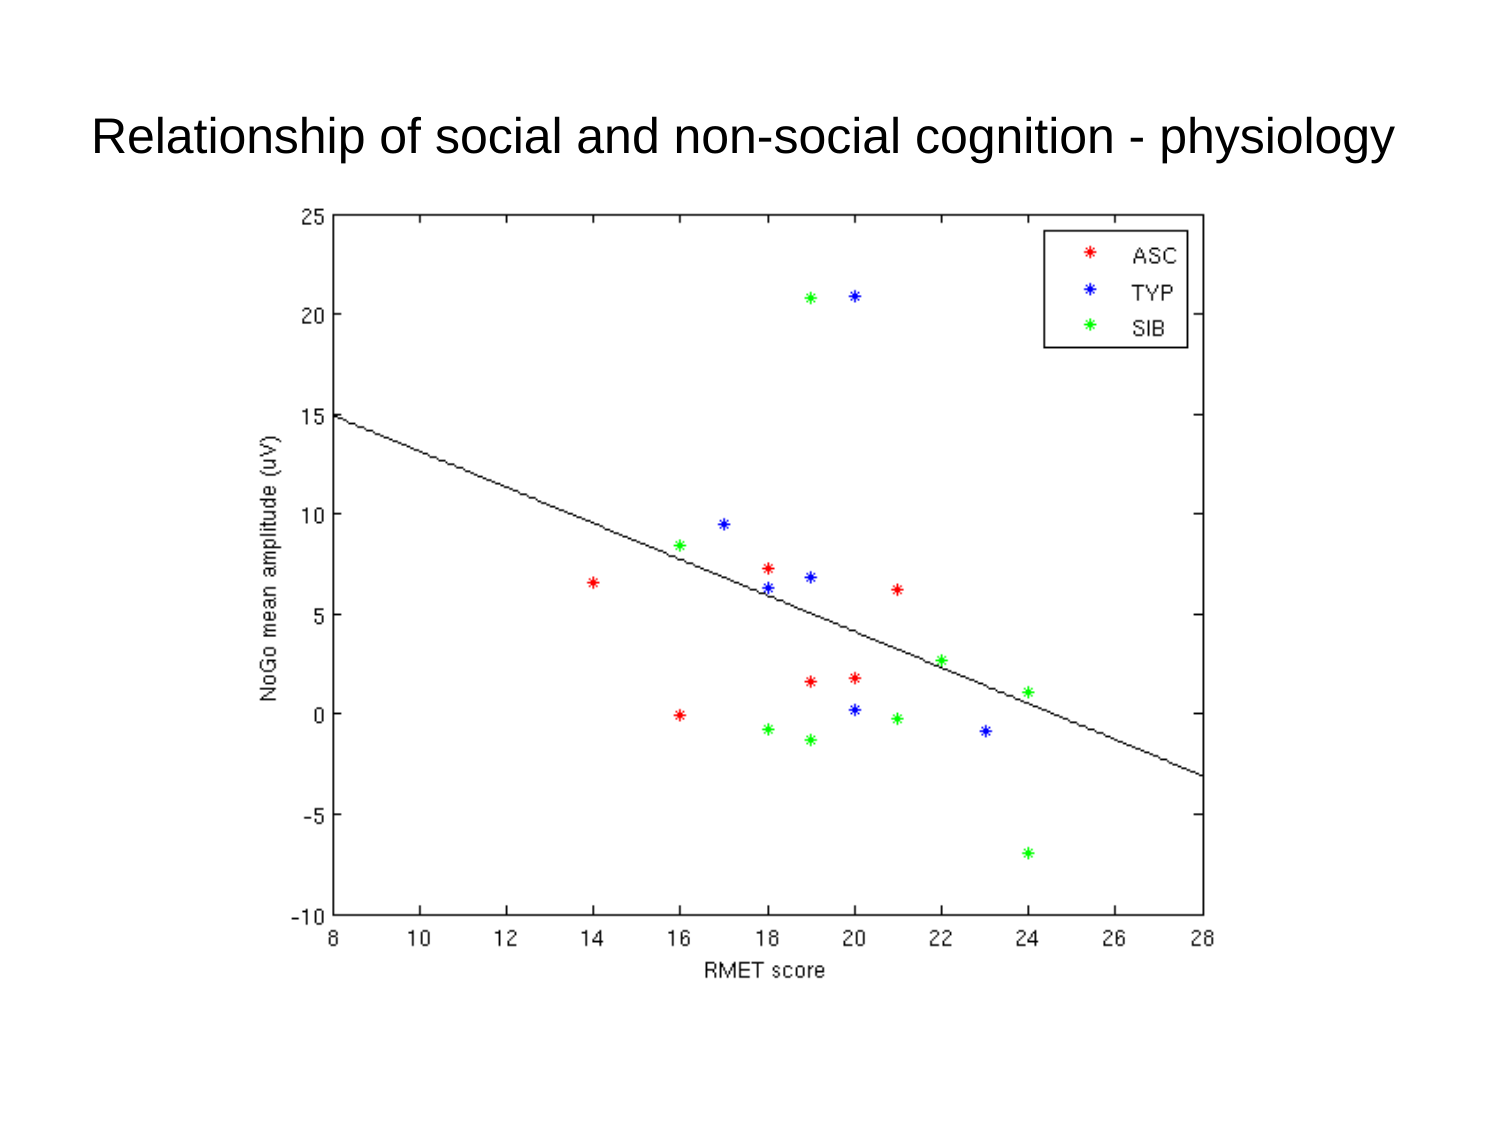

# Relationship of social and non-social cognition - physiology